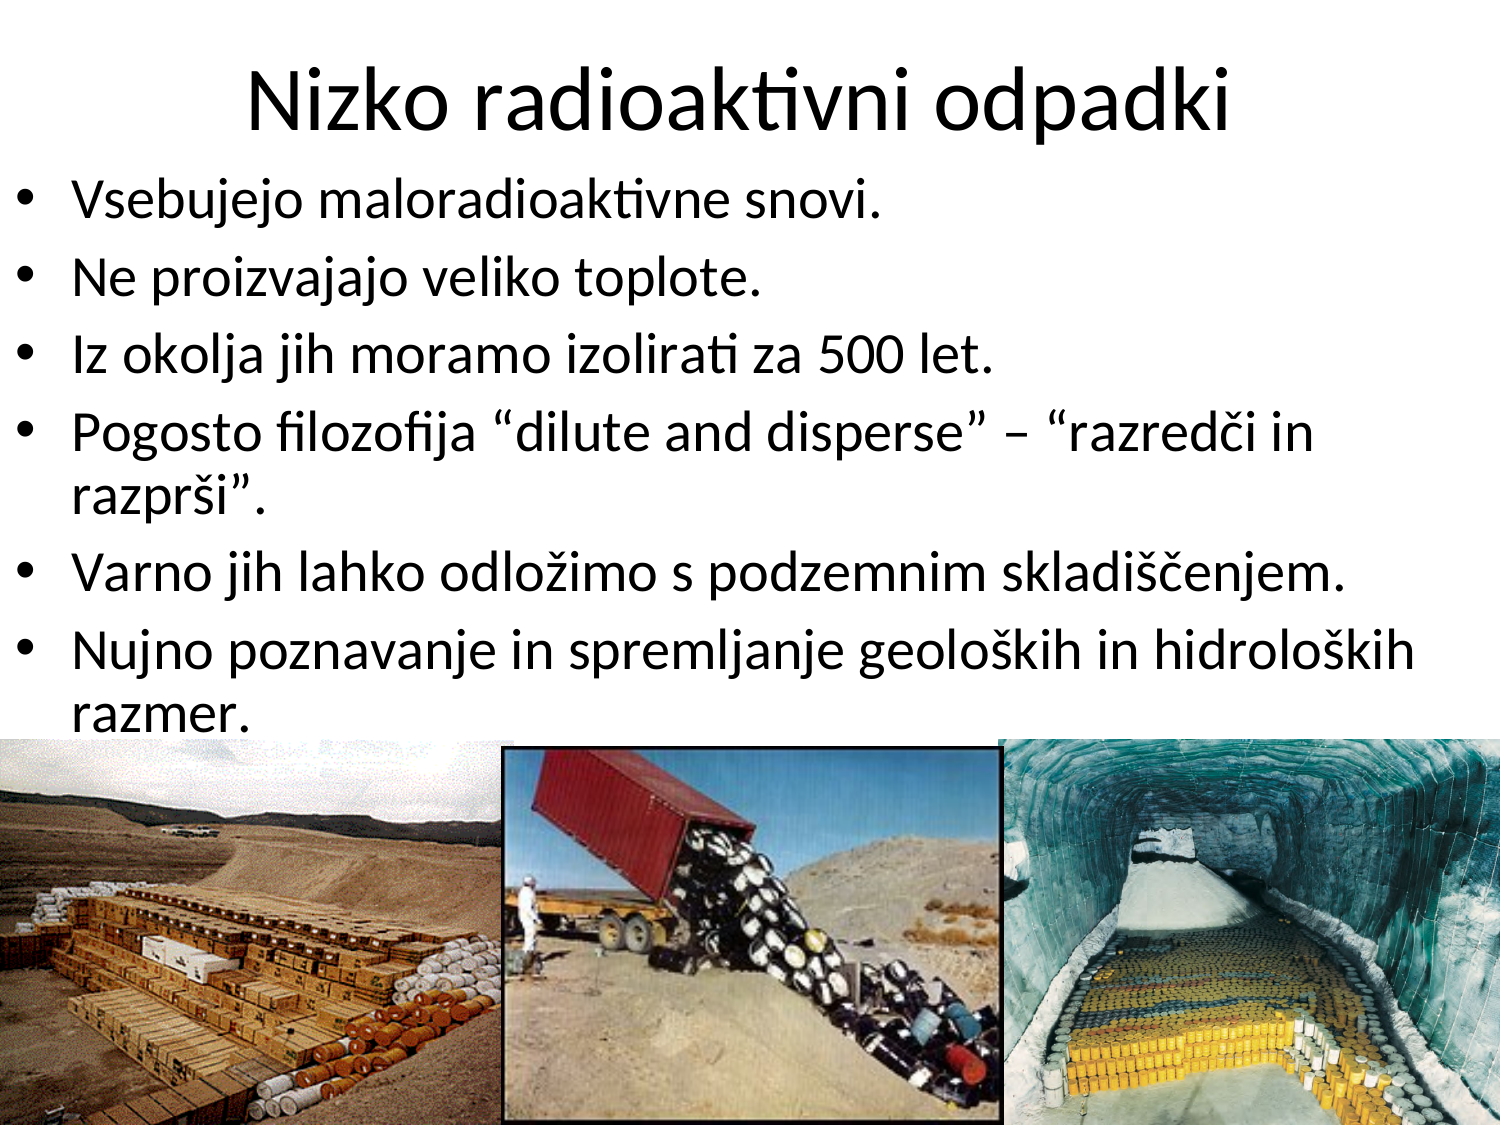

Nizko radioaktivni odpadki
Vsebujejo maloradioaktivne snovi.
Ne proizvajajo veliko toplote.
Iz okolja jih moramo izolirati za 500 let.
Pogosto filozofija “dilute and disperse” – “razredči in razprši”.
Varno jih lahko odložimo s podzemnim skladiščenjem.
Nujno poznavanje in spremljanje geoloških in hidroloških razmer.